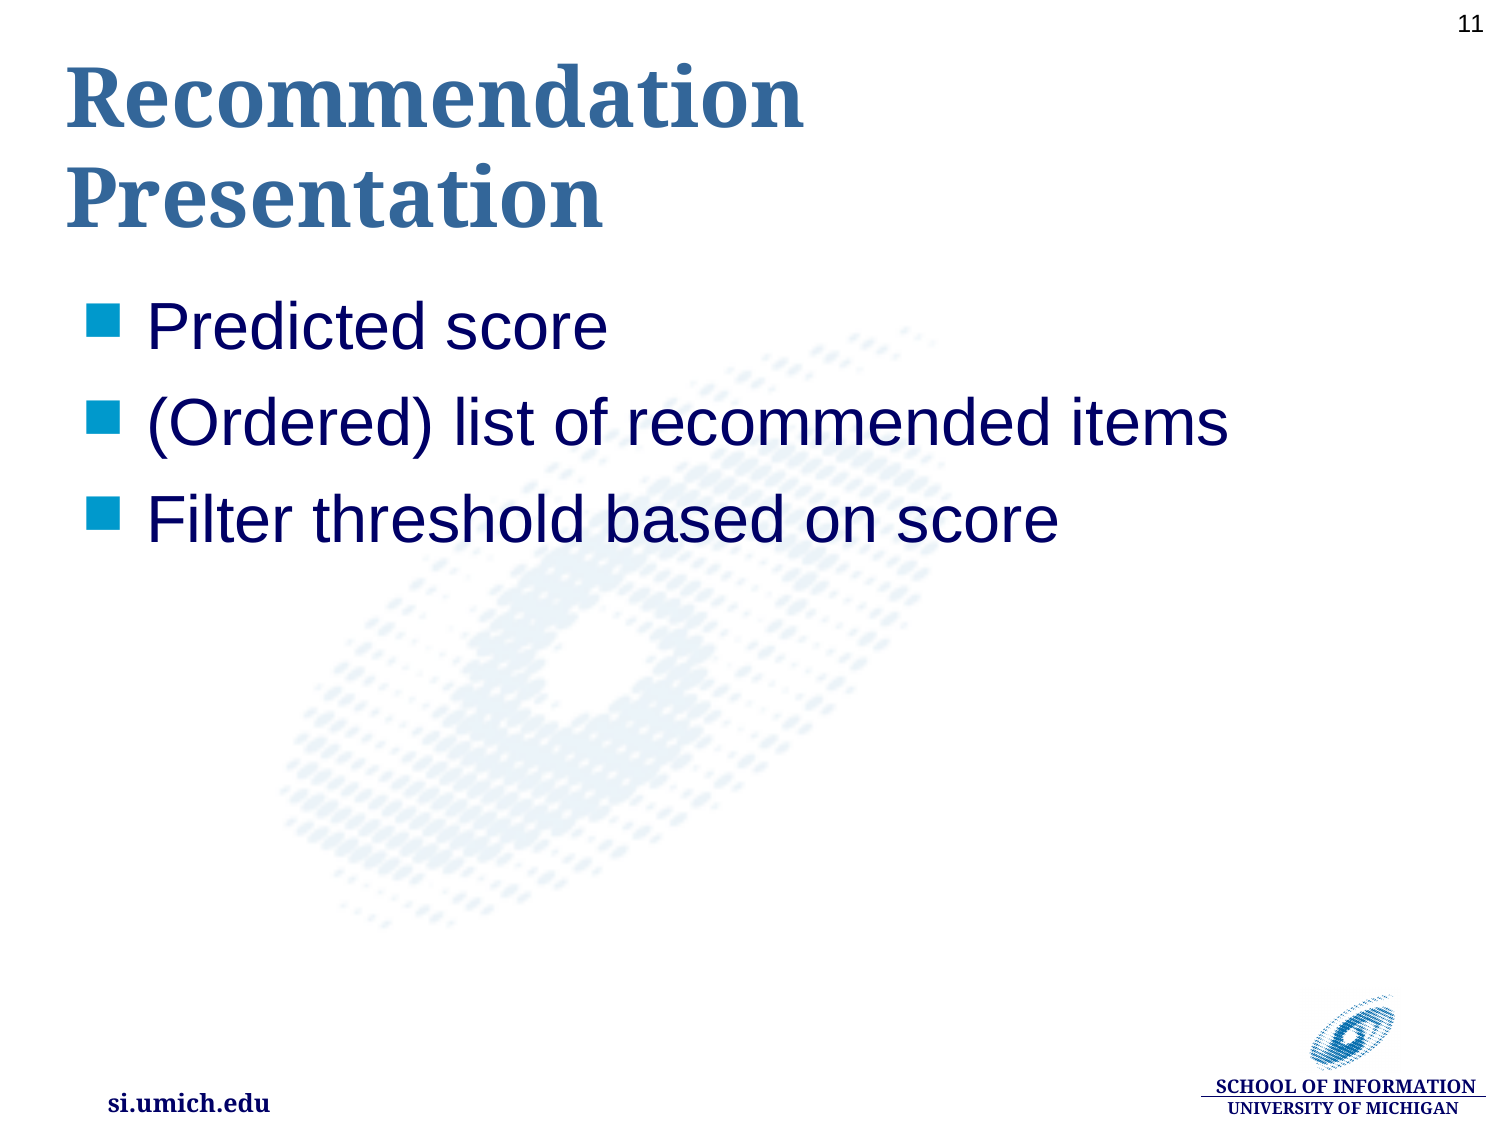

# Recommendation Presentation
Predicted score
(Ordered) list of recommended items
Filter threshold based on score